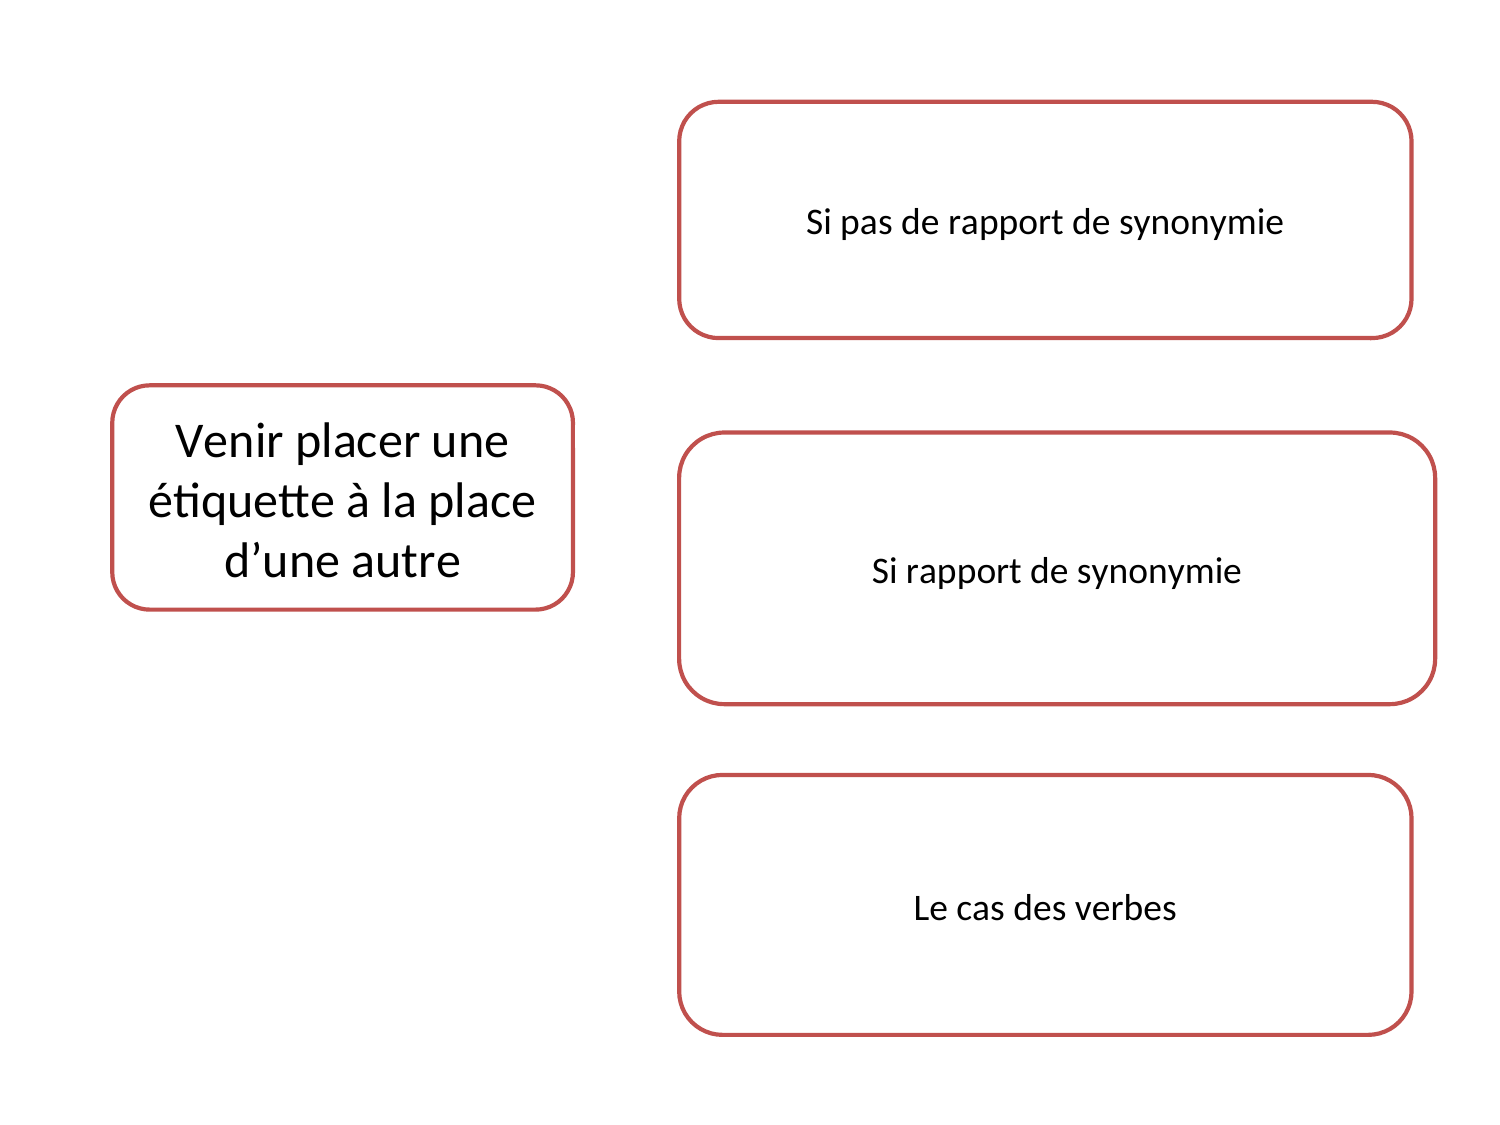

Si pas de rapport de synonymie
Venir placer une étiquette à la place d’une autre
Si rapport de synonymie
Le cas des verbes